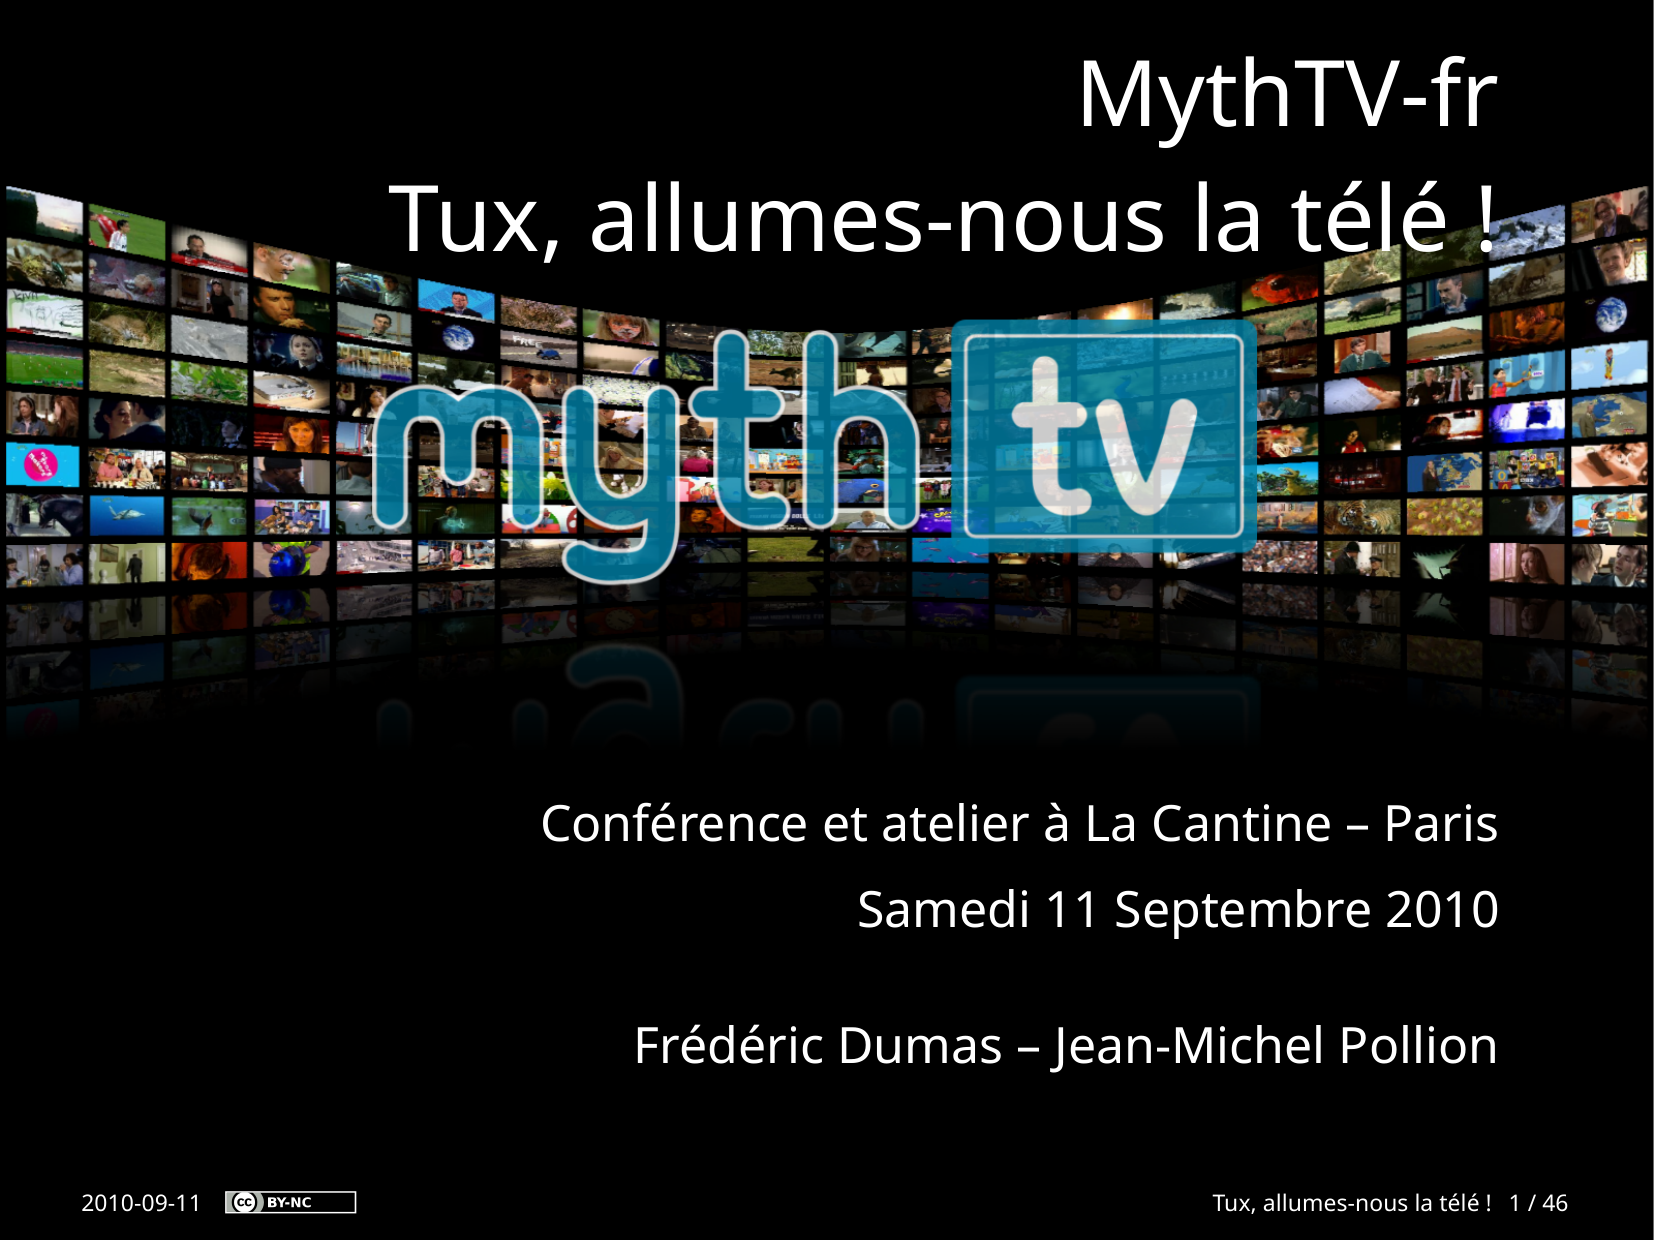

# MythTV-fr Tux, allumes-nous la télé !
Conférence et atelier à La Cantine – Paris
Samedi 11 Septembre 2010
Frédéric Dumas – Jean-Michel Pollion
2010-09-11
Tux, allumes-nous la télé !
1